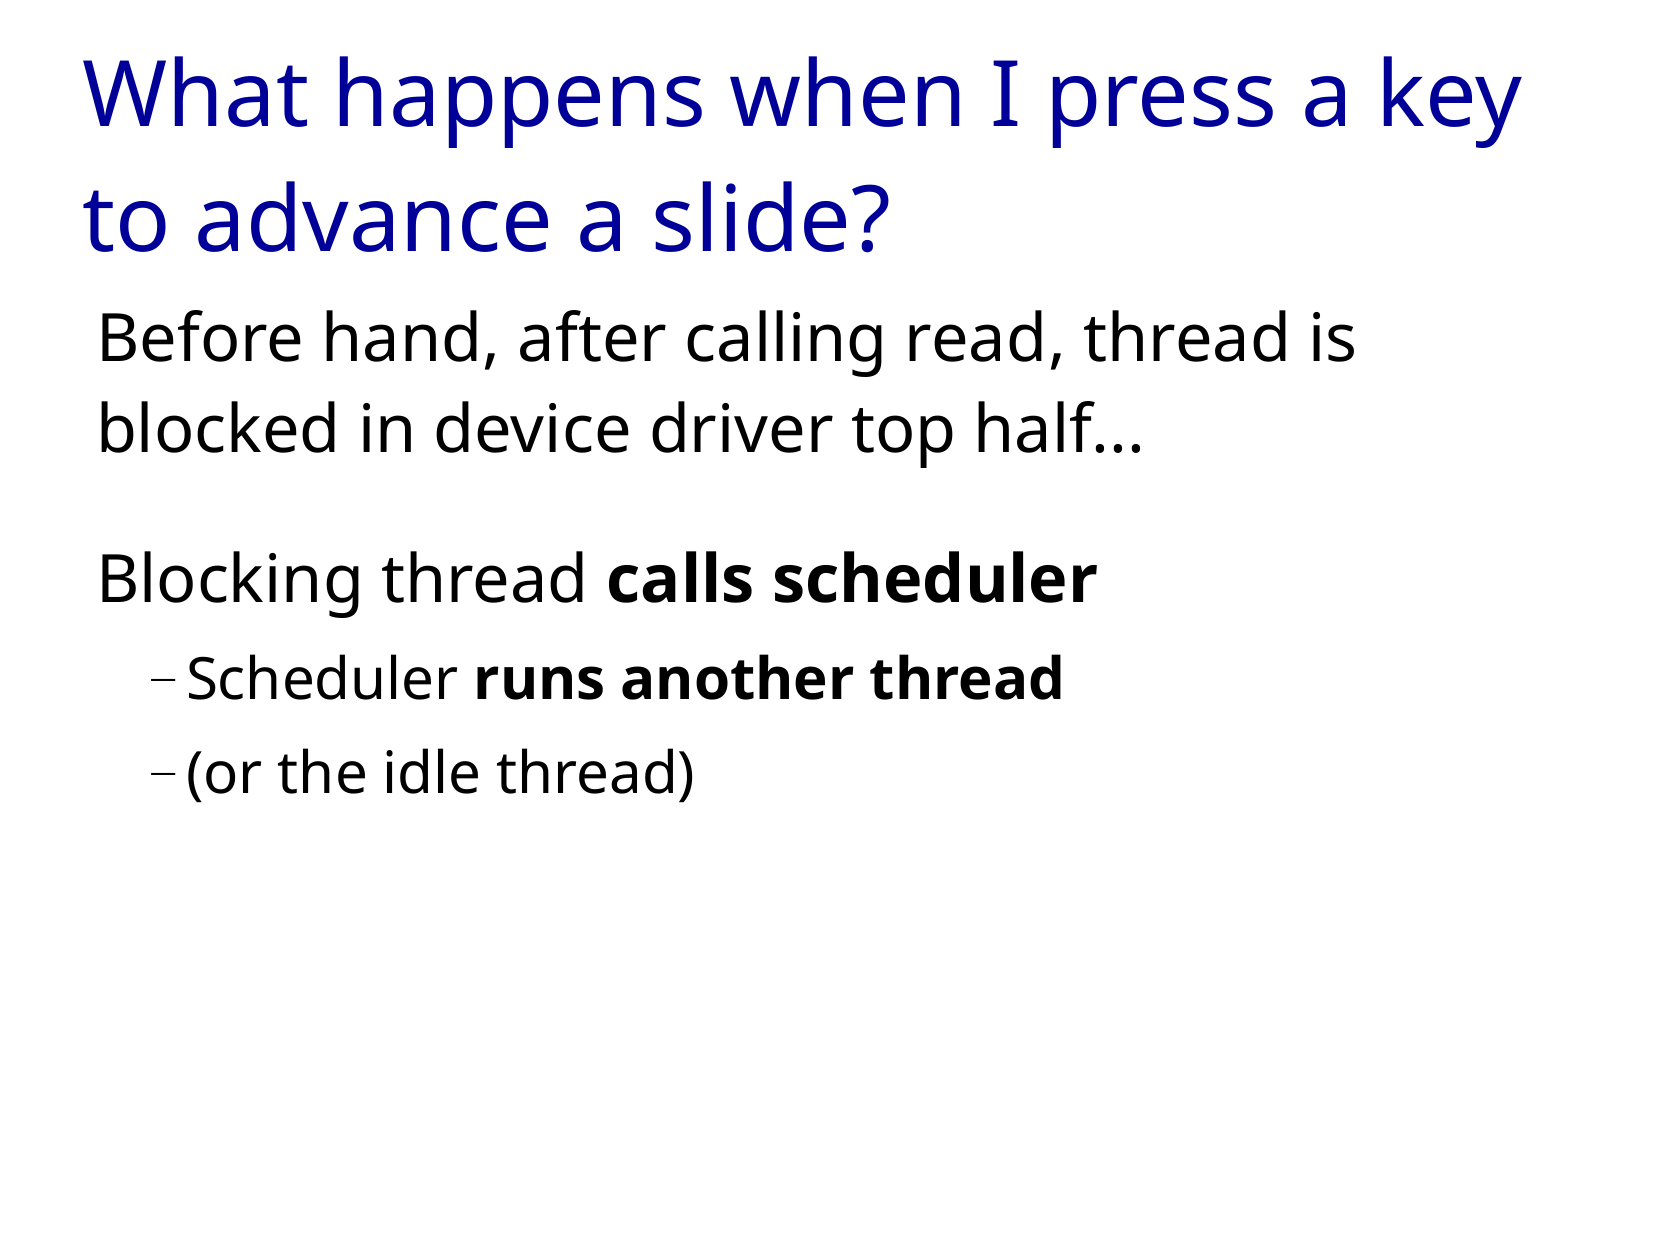

# What happens when I press a key to advance a slide?
Before hand, after calling read, thread is blocked in device driver top half...
Blocking thread calls scheduler
Scheduler runs another thread
(or the idle thread)